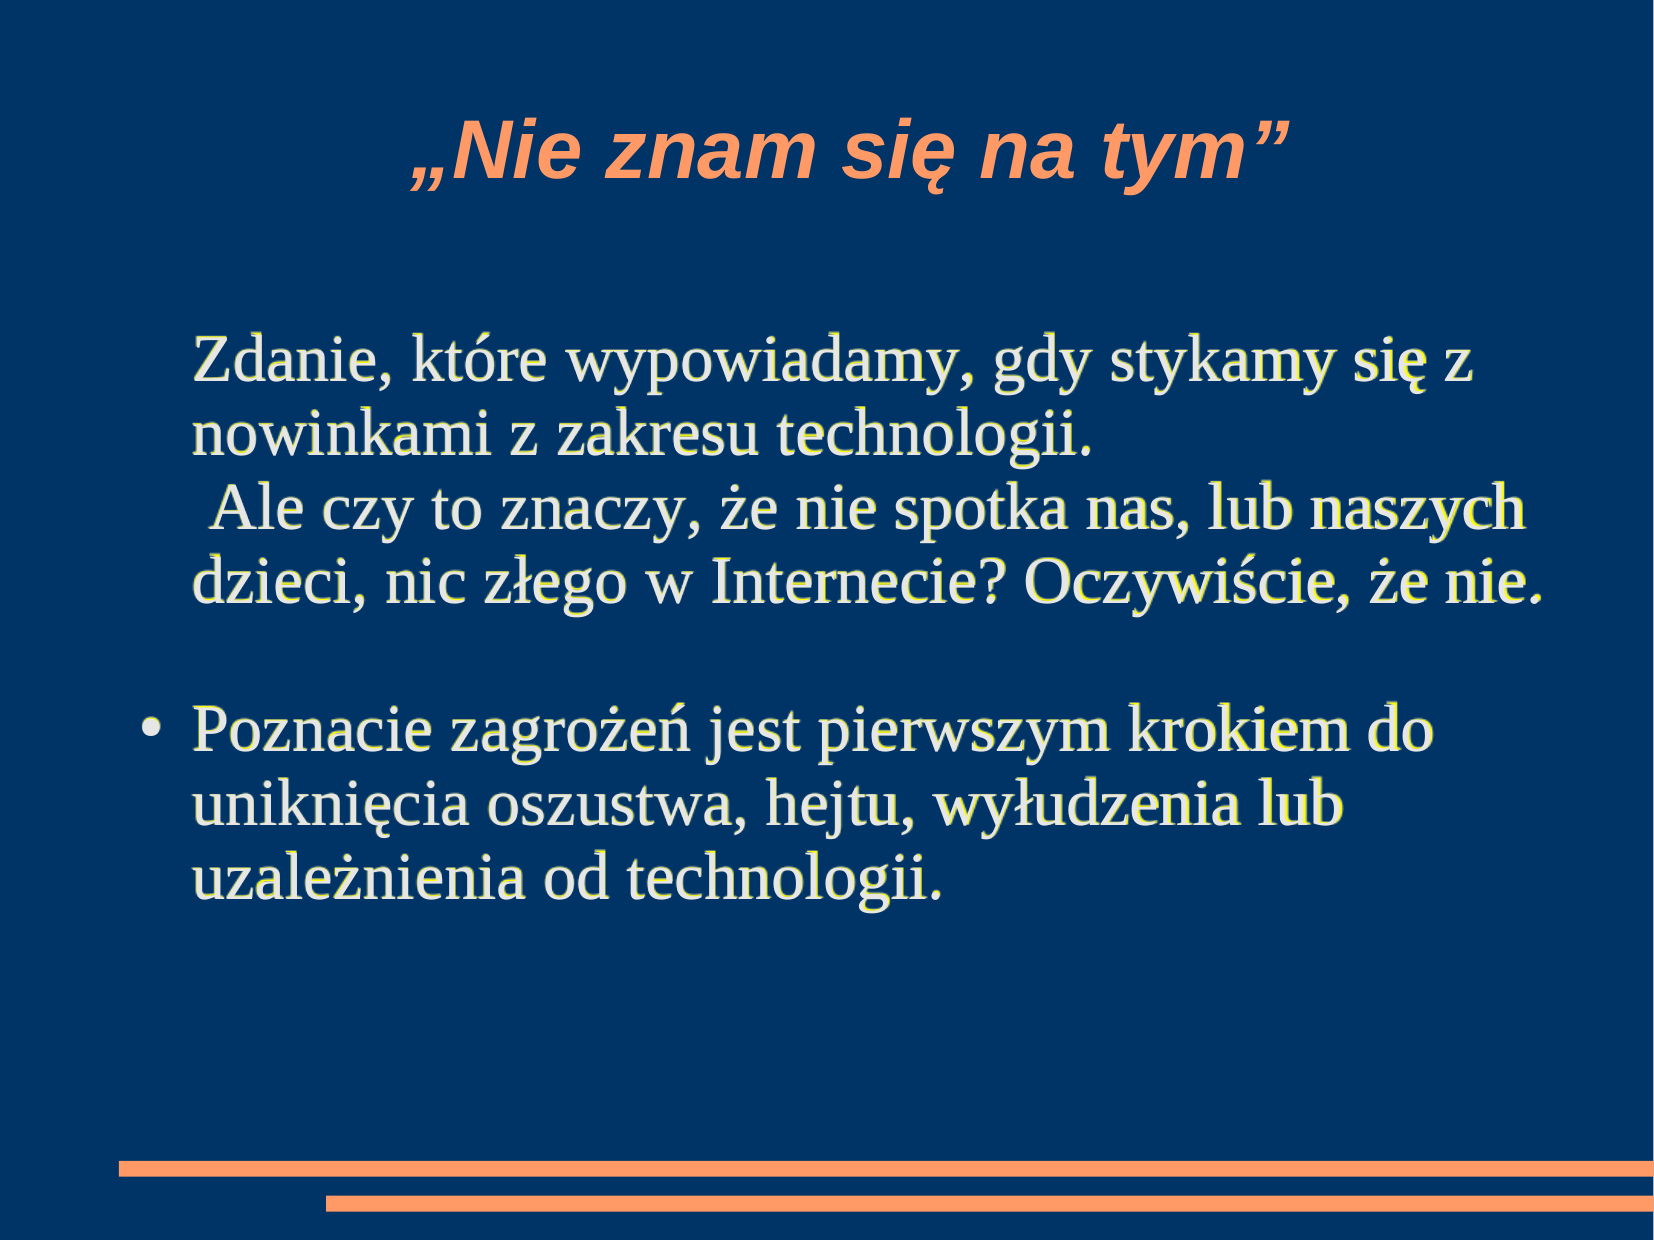

# „Nie znam się na tym”
Zdanie, które wypowiadamy, gdy stykamy się z nowinkami z zakresu technologii.
 Ale czy to znaczy, że nie spotka nas, lub naszych dzieci, nic złego w Internecie? Oczywiście, że nie.
Poznacie zagrożeń jest pierwszym krokiem do uniknięcia oszustwa, hejtu, wyłudzenia lub uzależnienia od technologii.